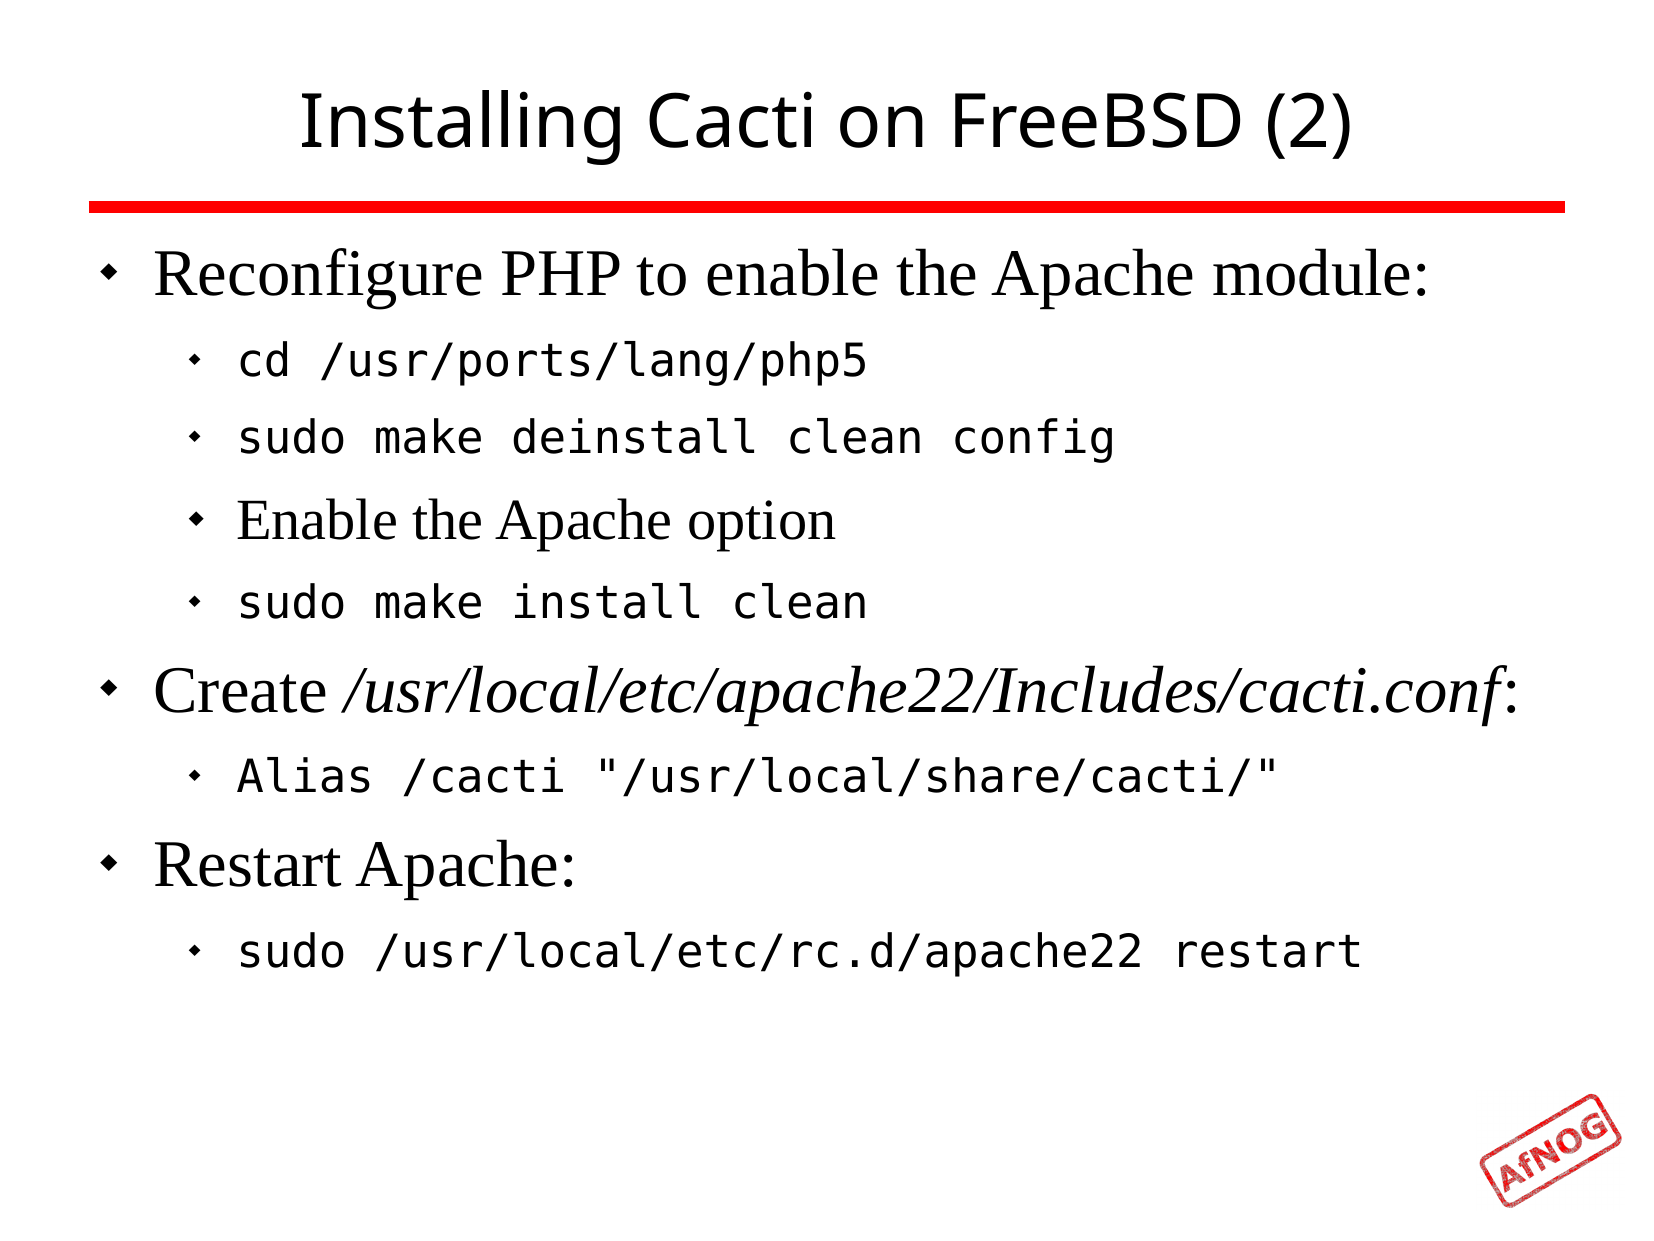

# Installing Cacti on FreeBSD (2)
Reconfigure PHP to enable the Apache module:
cd /usr/ports/lang/php5
sudo make deinstall clean config
Enable the Apache option
sudo make install clean
Create /usr/local/etc/apache22/Includes/cacti.conf:
Alias /cacti "/usr/local/share/cacti/"
Restart Apache:
sudo /usr/local/etc/rc.d/apache22 restart